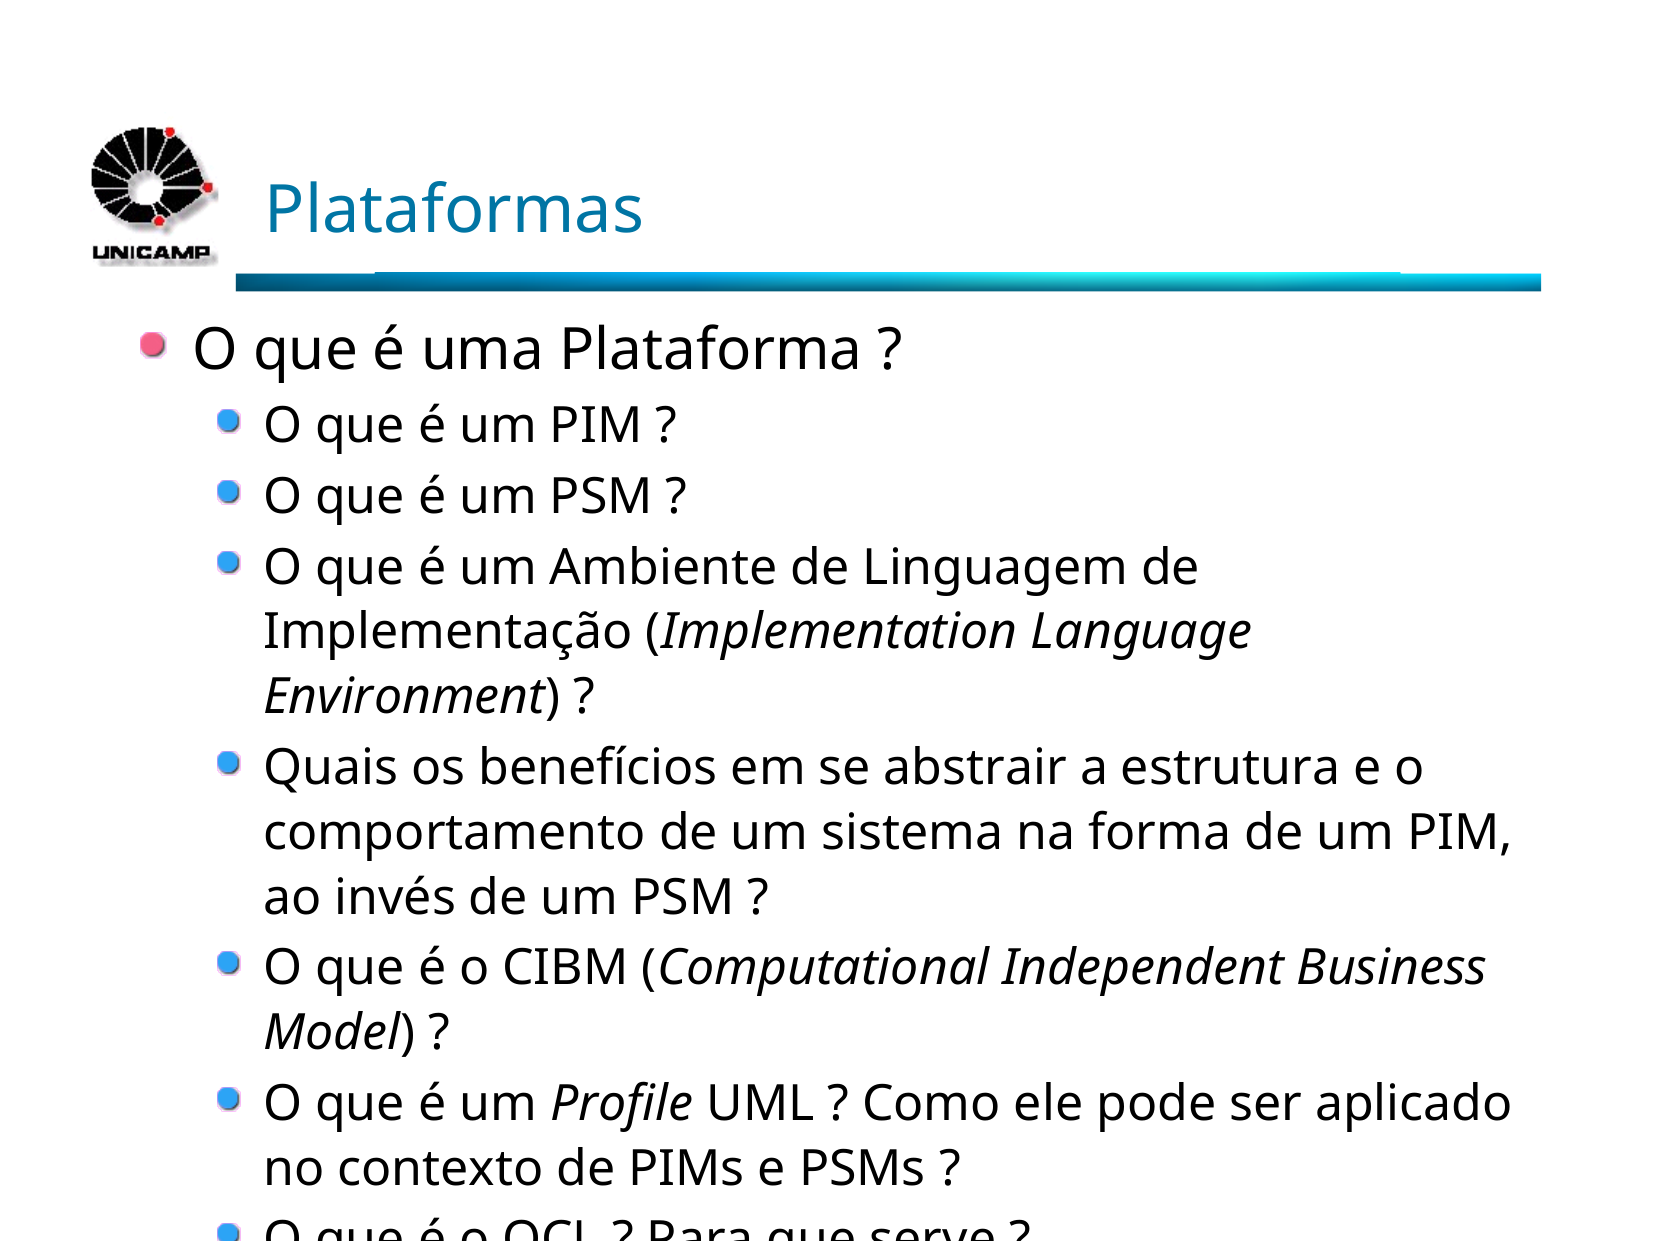

# Plataformas
O que é uma Plataforma ?
O que é um PIM ?
O que é um PSM ?
O que é um Ambiente de Linguagem de Implementação (Implementation Language Environment) ?
Quais os benefícios em se abstrair a estrutura e o comportamento de um sistema na forma de um PIM, ao invés de um PSM ?
O que é o CIBM (Computational Independent Business Model) ?
O que é um Profile UML ? Como ele pode ser aplicado no contexto de PIMs e PSMs ?
O que é o OCL ? Para que serve ?